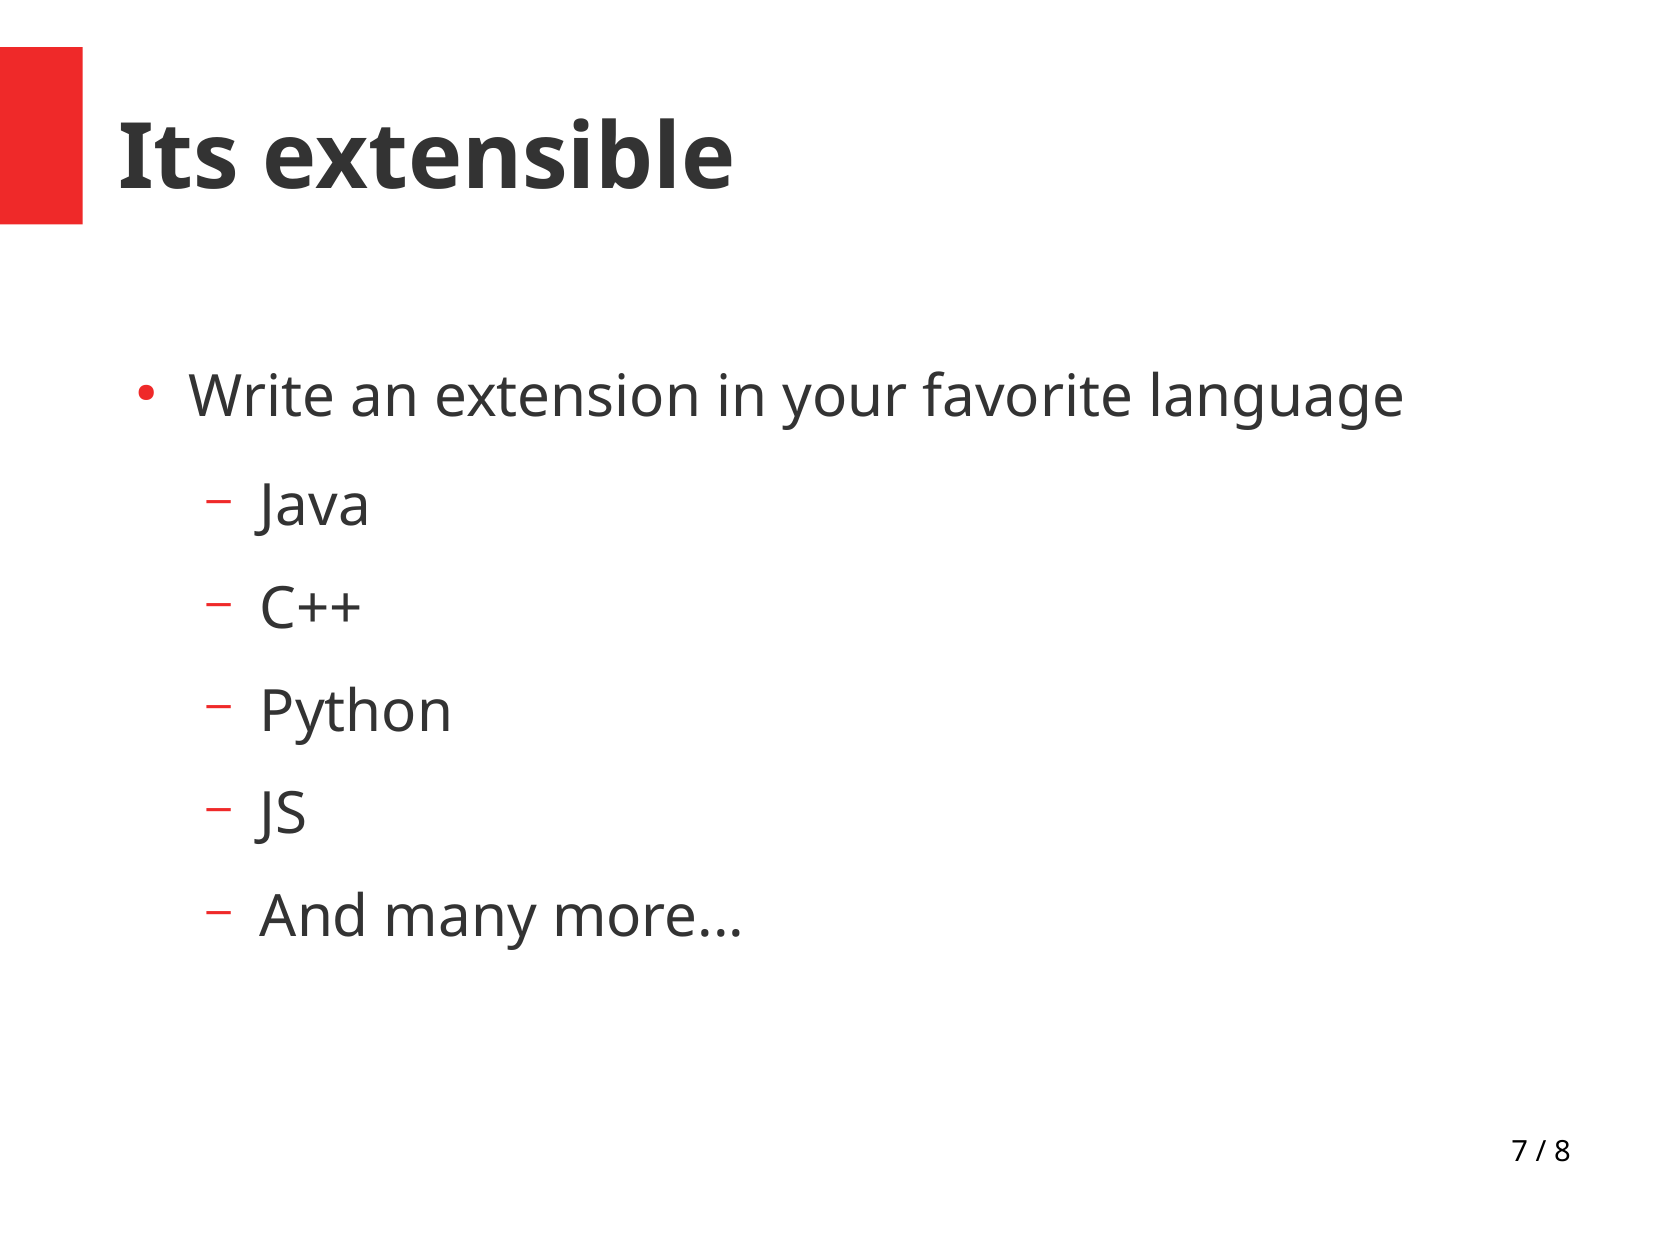

# Its extensible
Write an extension in your favorite language
Java
C++
Python
JS
And many more...
7